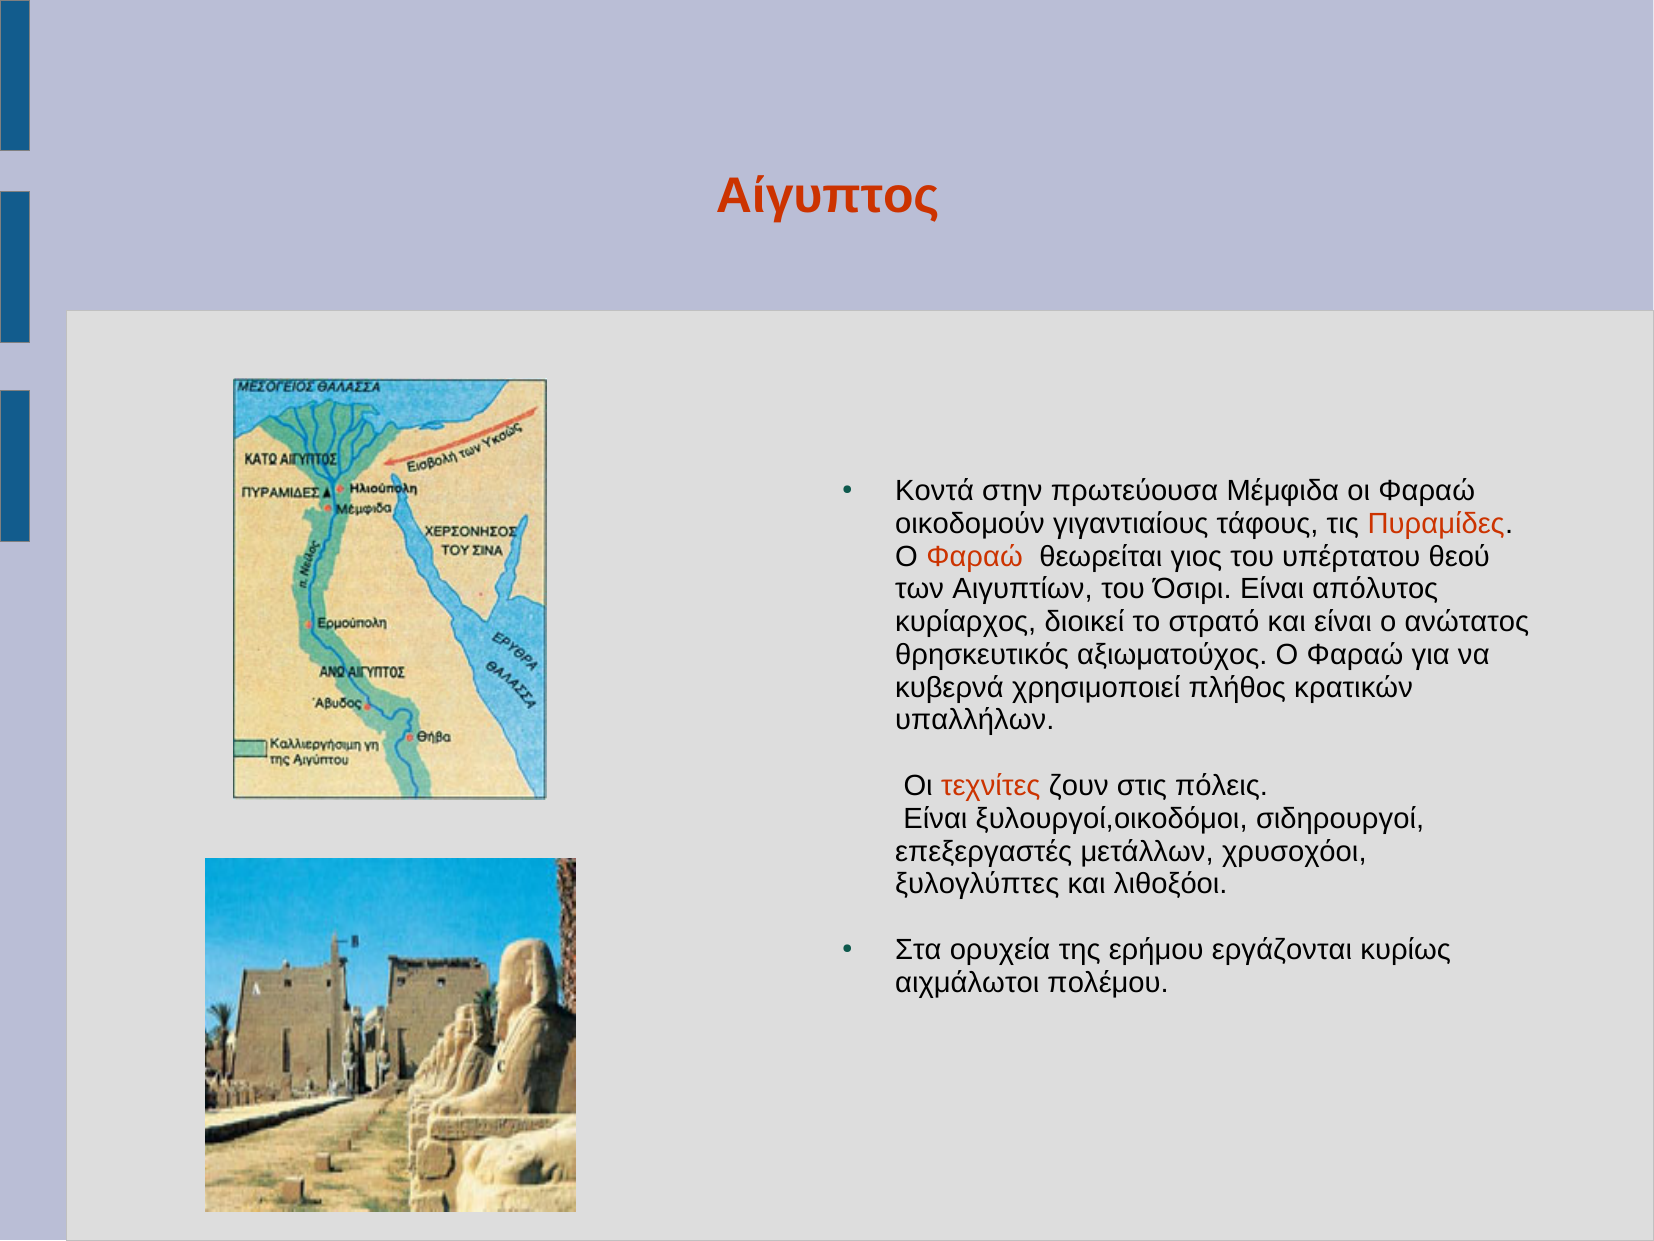

Αίγυπτος
Κοντά στην πρωτεύουσα Μέμφιδα οι Φαραώ οικοδομούν γιγαντιαίους τάφους, τις Πυραμίδες.
Ο Φαραώ θεωρείται γιος του υπέρτατου θεού των Αιγυπτίων, του Όσιρι. Είναι απόλυτος κυρίαρχος, διοικεί το στρατό και είναι ο ανώτατος θρησκευτικός αξιωματούχος. Ο Φαραώ για να κυβερνά χρησιμοποιεί πλήθος κρατικών υπαλλήλων.
 Οι τεχνίτες ζουν στις πόλεις.
 Είναι ξυλουργοί,οικοδόμοι, σιδηρουργοί, επεξεργαστές μετάλλων, χρυσοχόοι, ξυλογλύπτες και λιθοξόοι.
Στα ορυχεία της ερήμου εργάζονται κυρίως αιχμάλωτοι πολέμου.
#